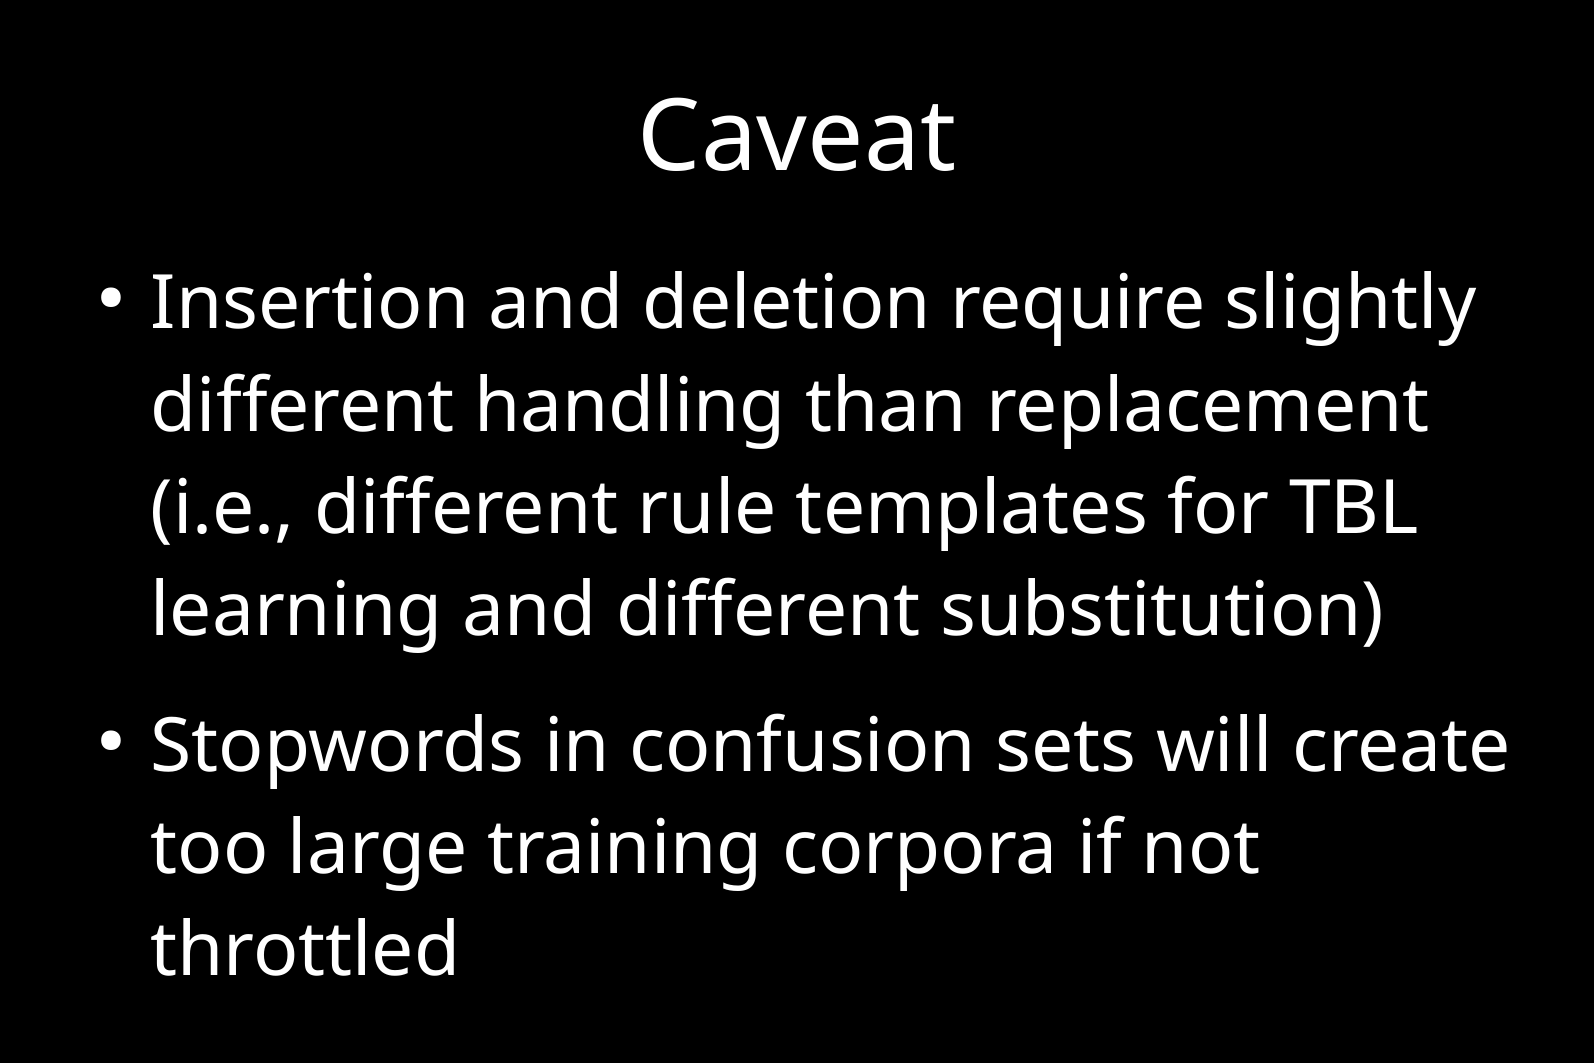

# Caveat
Insertion and deletion require slightly different handling than replacement (i.e., different rule templates for TBL learning and different substitution)
Stopwords in confusion sets will create too large training corpora if not throttled